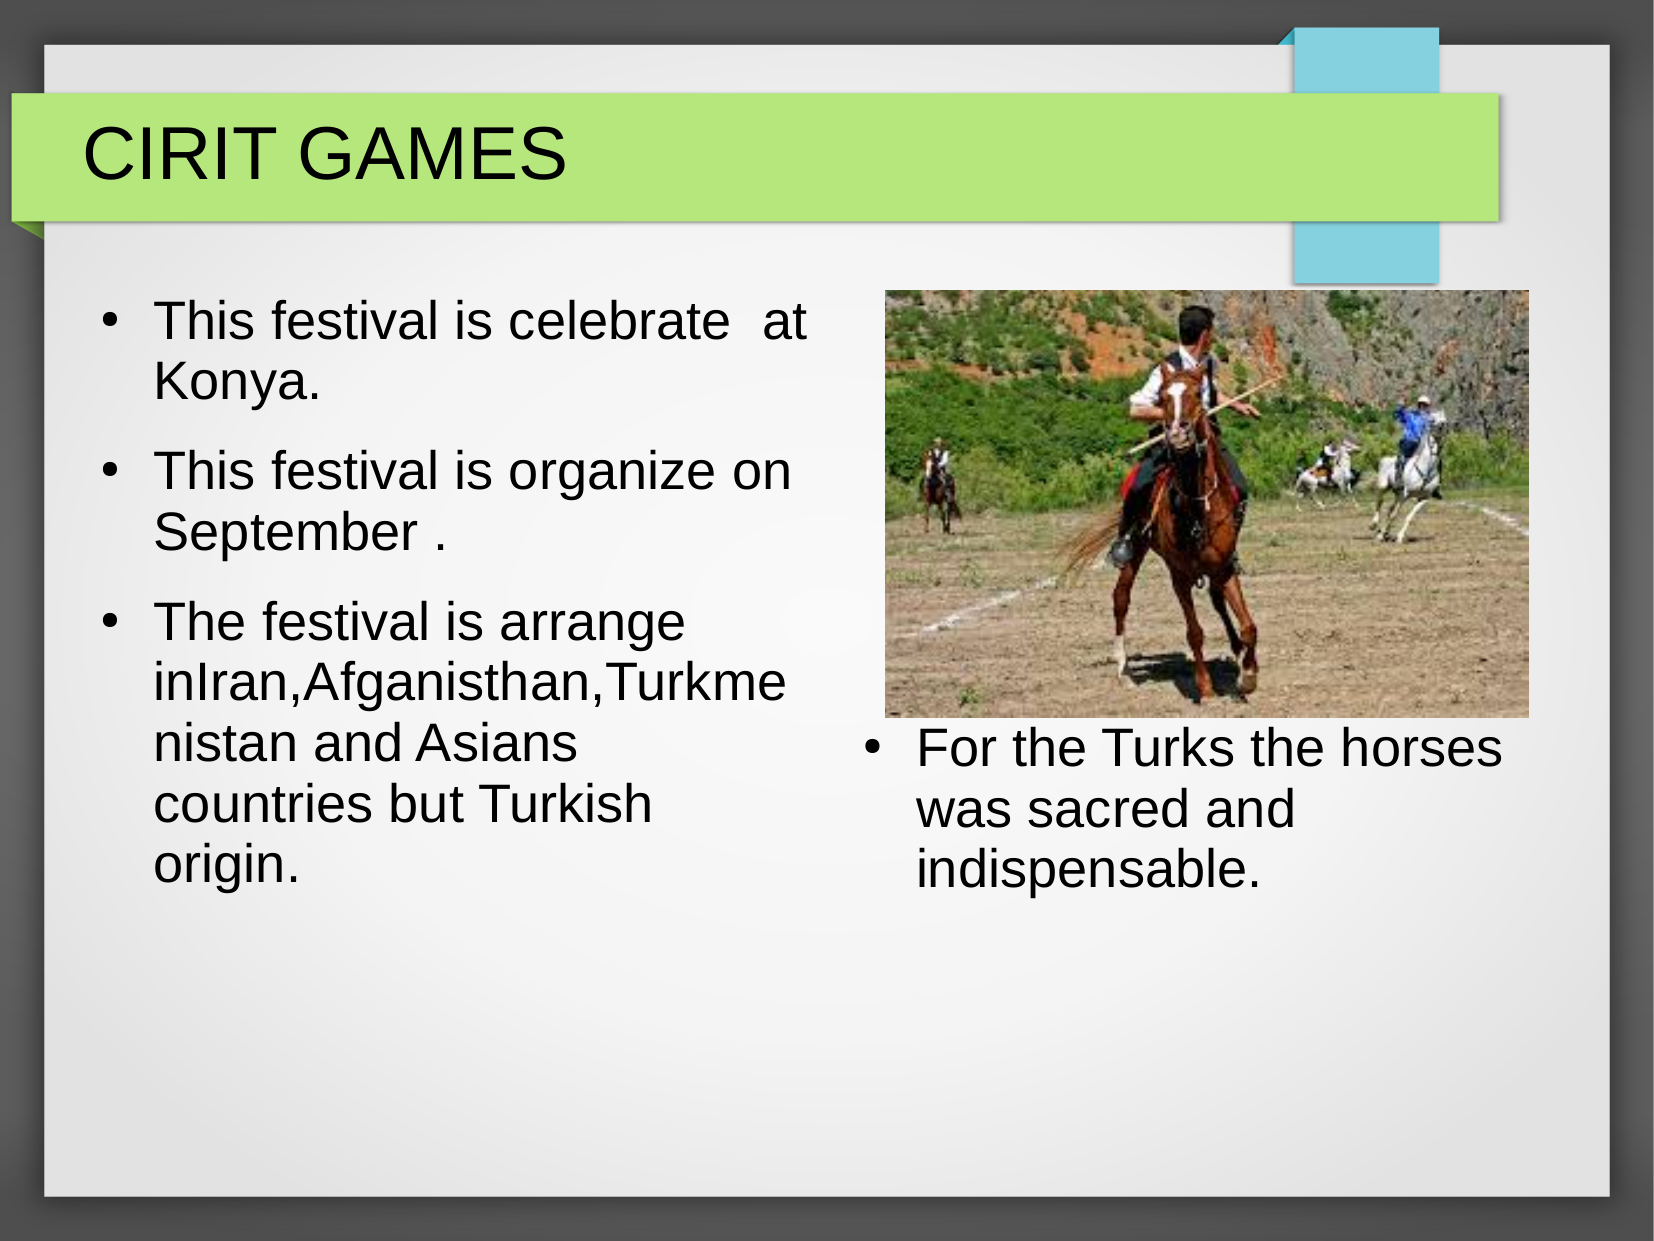

# CIRIT GAMES
This festival is celebrate at Konya.
This festival is organize on September .
The festival is arrange inIran,Afganisthan,Turkmenistan and Asians countries but Turkish origin.
For the Turks the horses was sacred and indispensable.